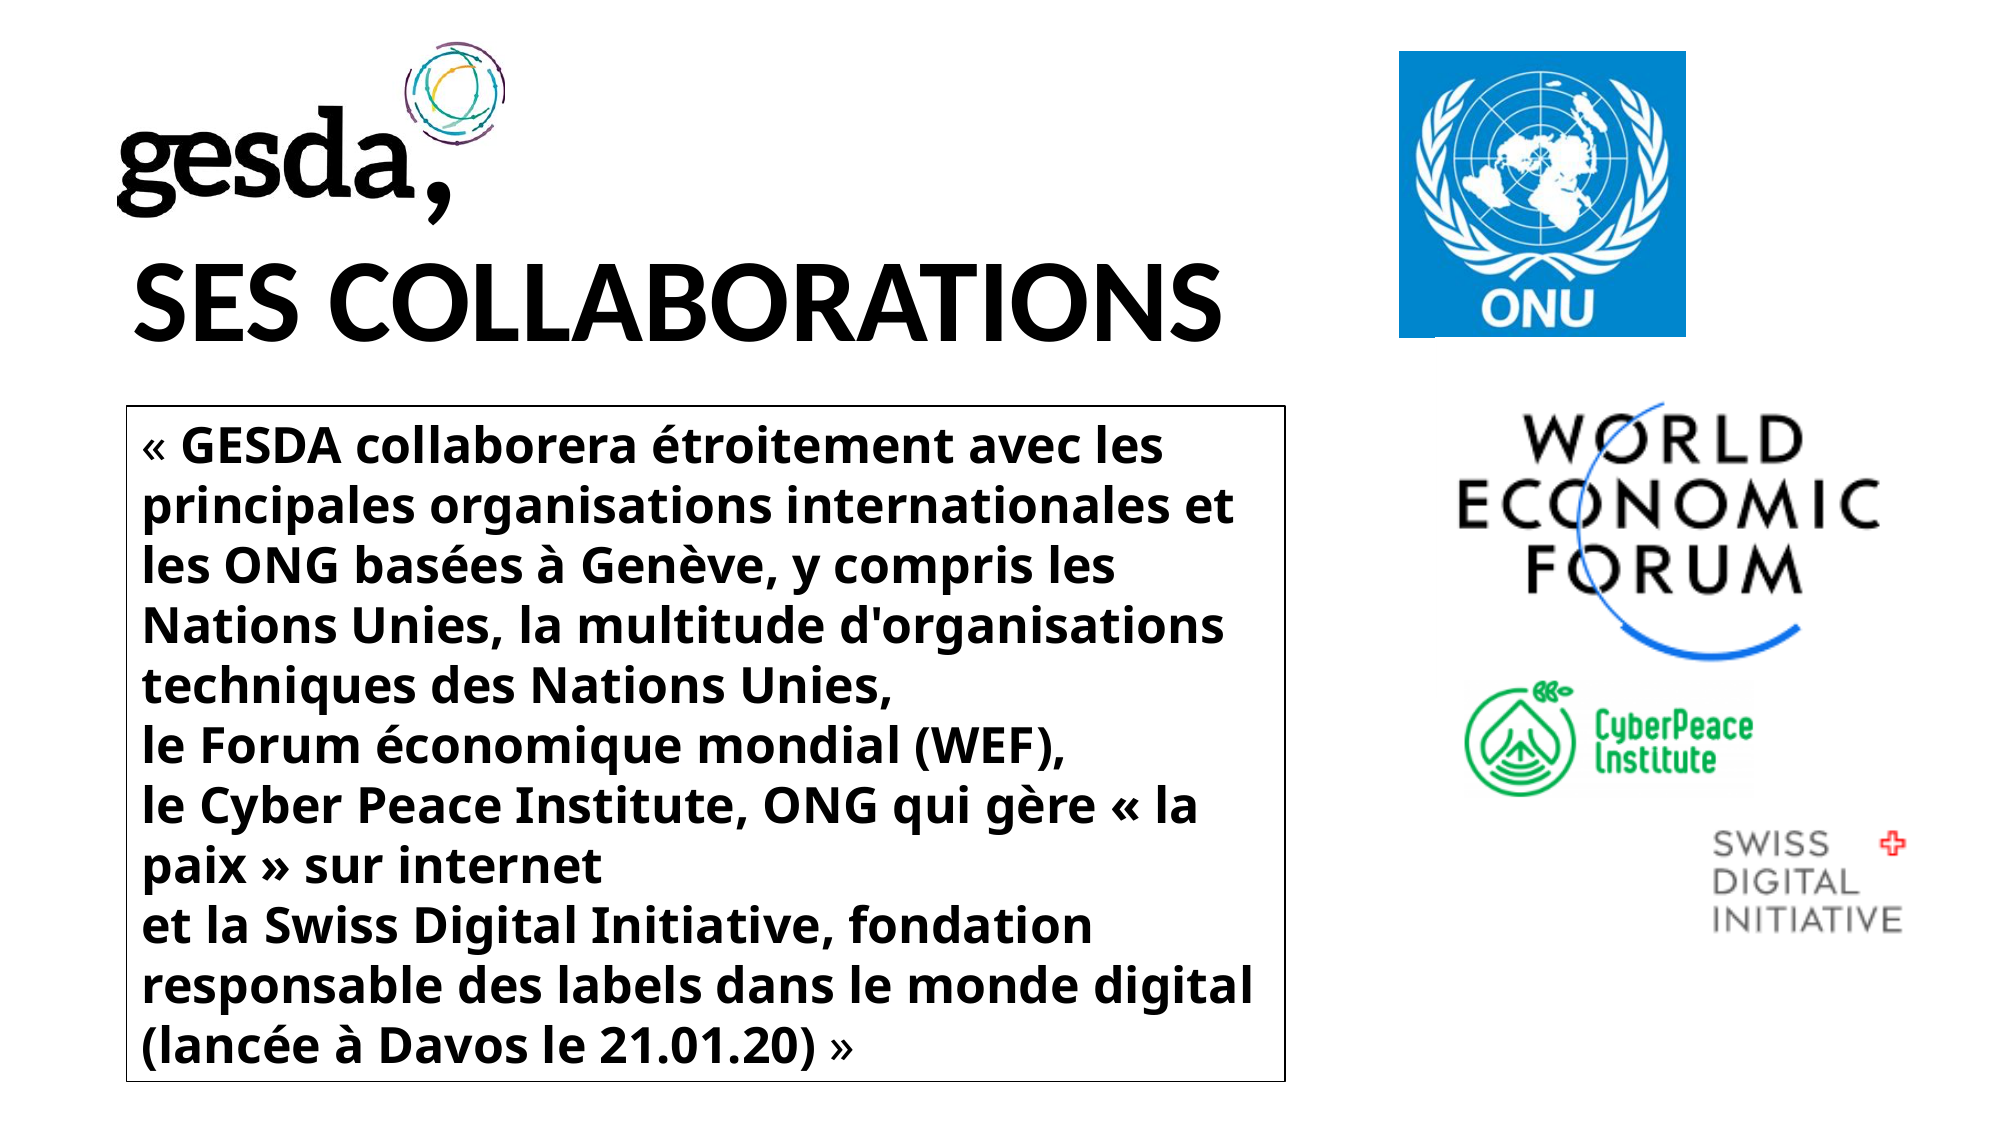

,
SES COLLABORATIONS
« GESDA collaborera étroitement avec les principales organisations internationales et les ONG basées à Genève, y compris les Nations Unies, la multitude d'organisations techniques des Nations Unies,
le Forum économique mondial (WEF),
le Cyber Peace Institute, ONG qui gère « la paix » sur internet
et la Swiss Digital Initiative, fondation responsable des labels dans le monde digital (lancée à Davos le 21.01.20) »